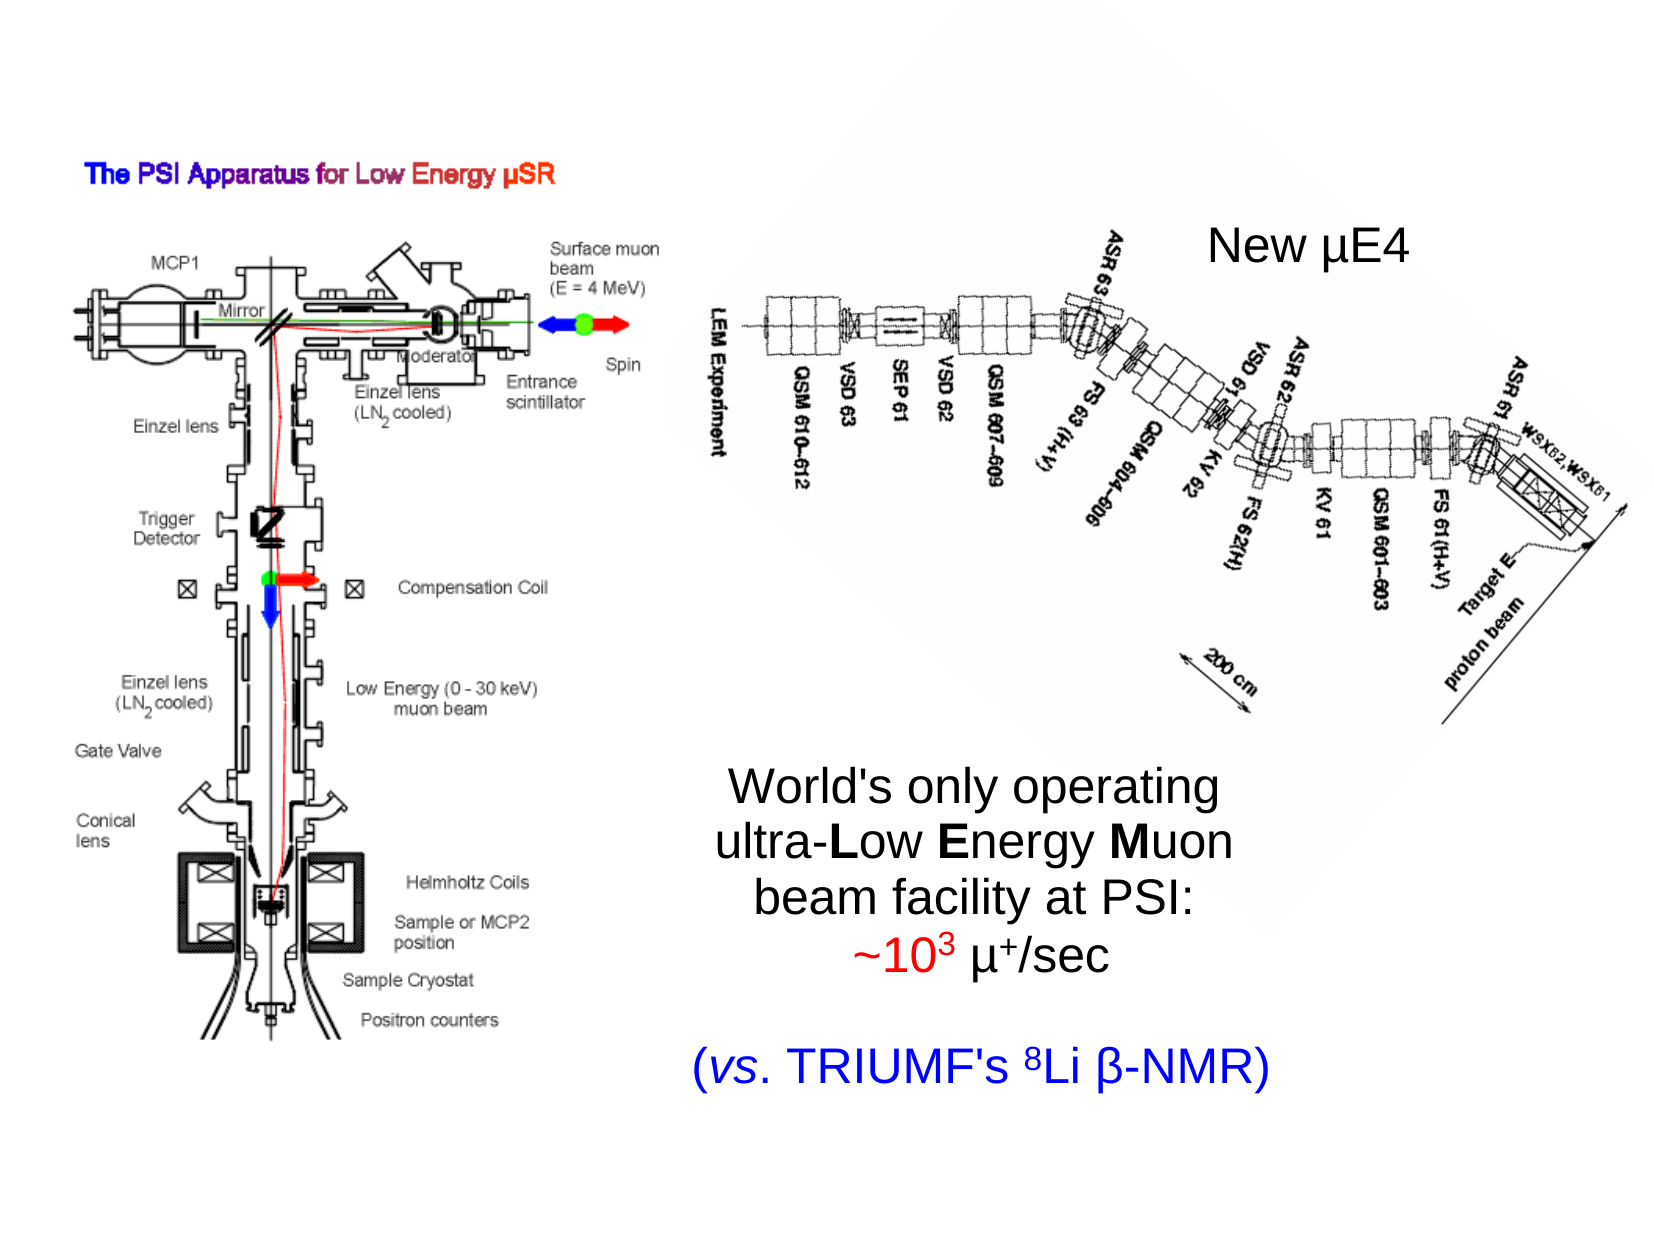

New µE4
World's only operating
ultra-Low Energy Muon
beam facility at PSI:
~103 µ+/sec
(vs. TRIUMF's 8Li β-NMR)